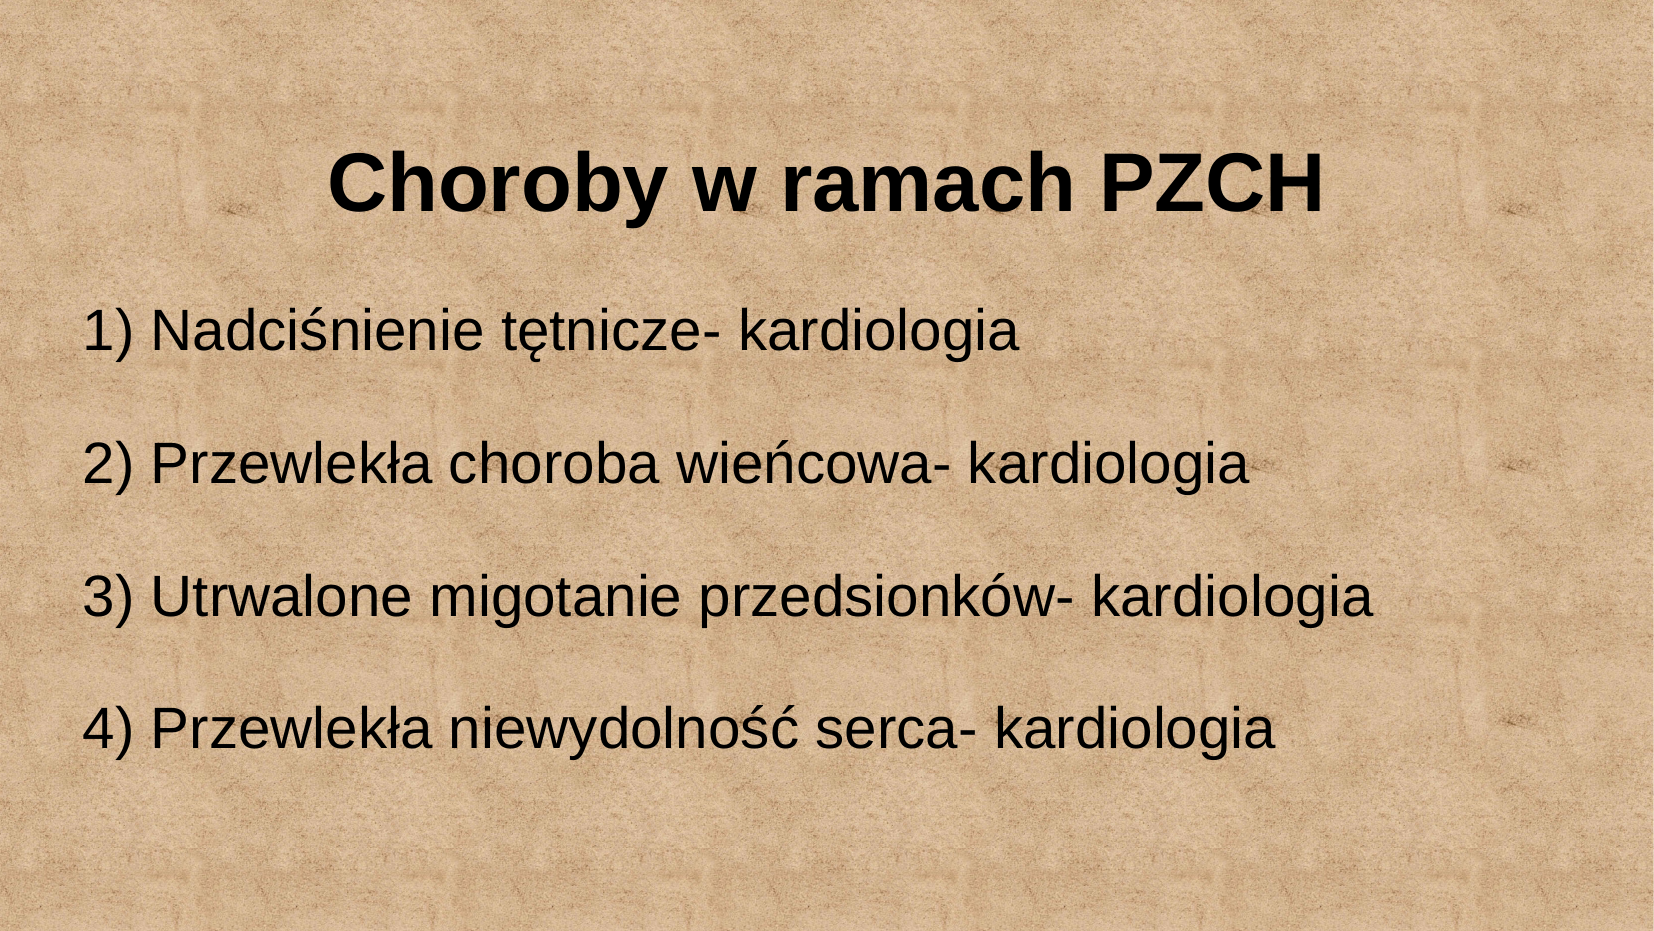

# Choroby w ramach PZCH
1) Nadciśnienie tętnicze- kardiologia
2) Przewlekła choroba wieńcowa- kardiologia
3) Utrwalone migotanie przedsionków- kardiologia
4) Przewlekła niewydolność serca- kardiologia